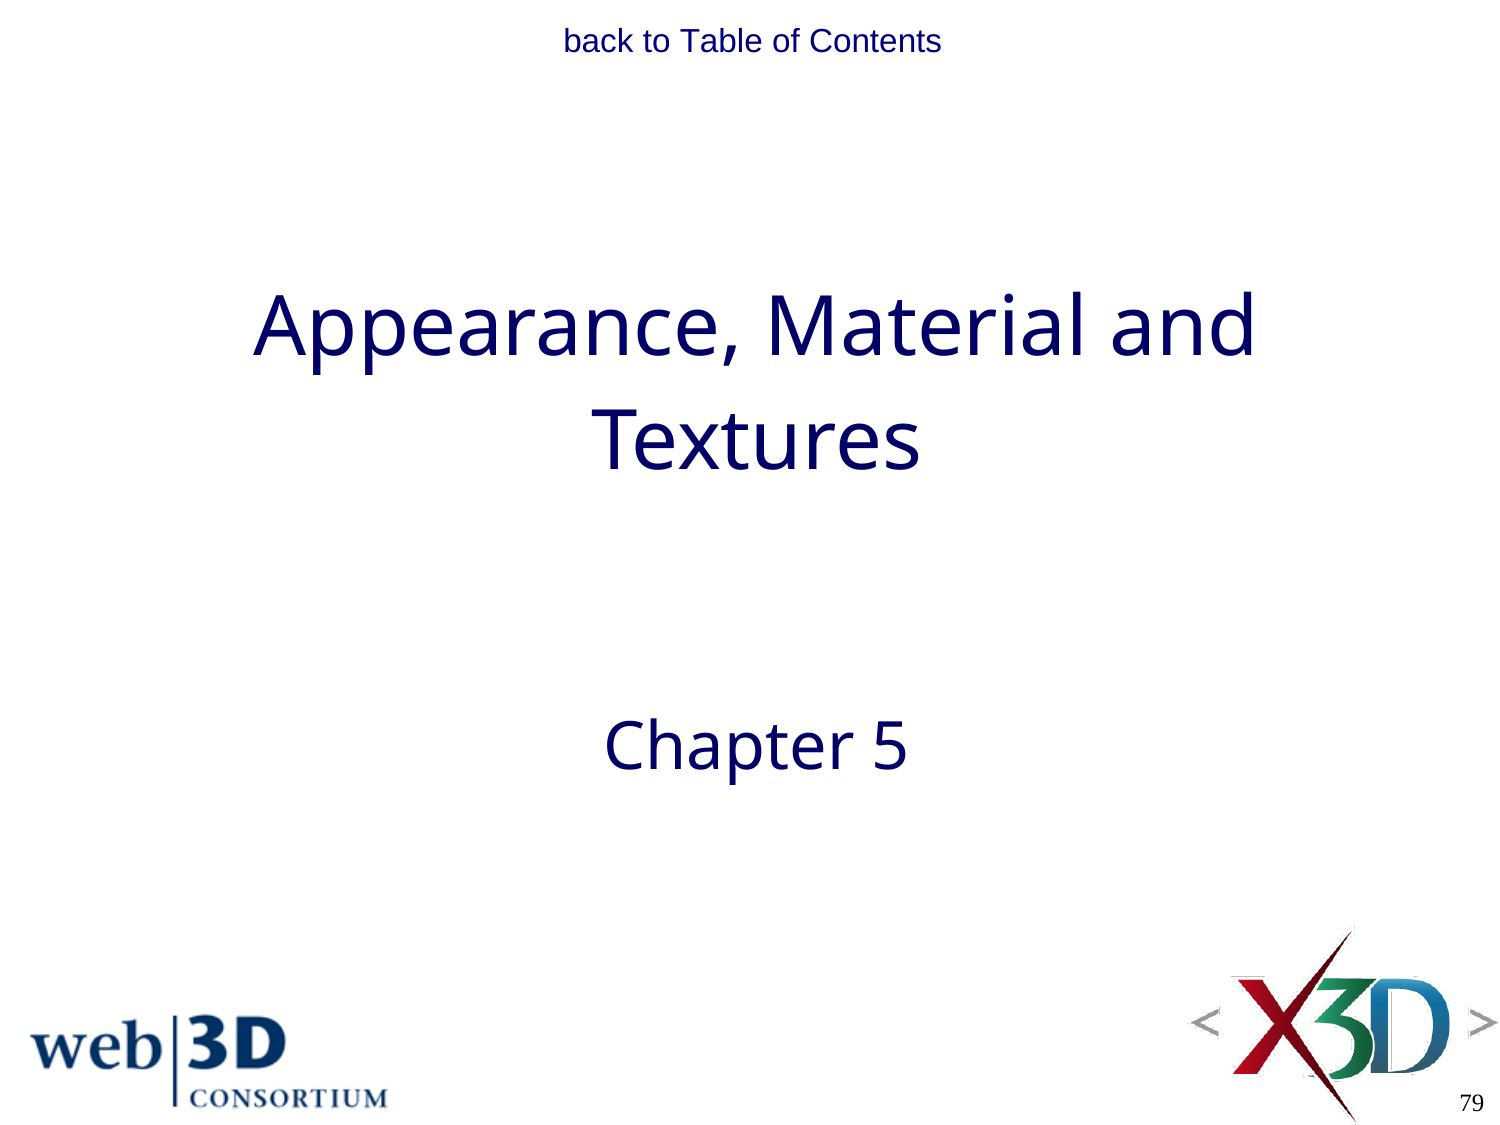

back to Table of Contents
# Appearance, Material and Textures Chapter 5